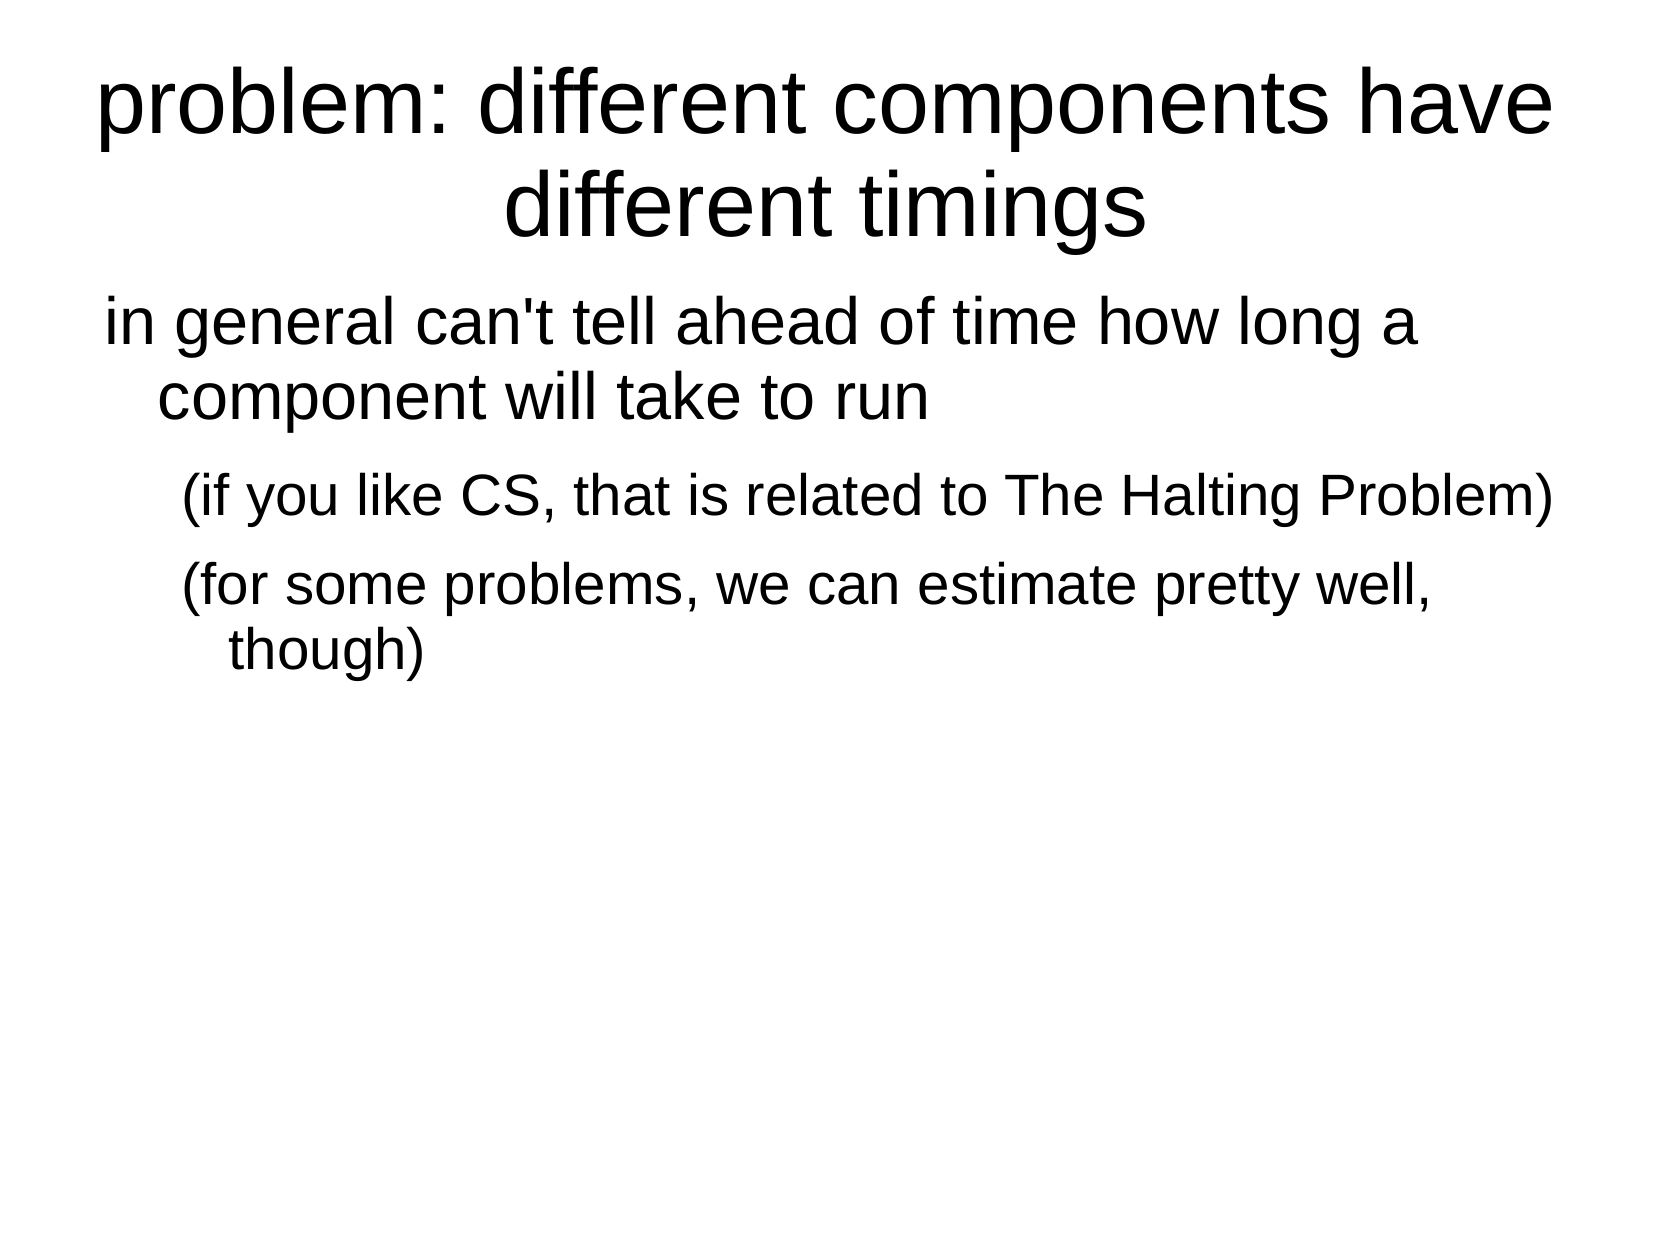

# problem: different components have different timings
in general can't tell ahead of time how long a component will take to run
(if you like CS, that is related to The Halting Problem)
(for some problems, we can estimate pretty well, though)